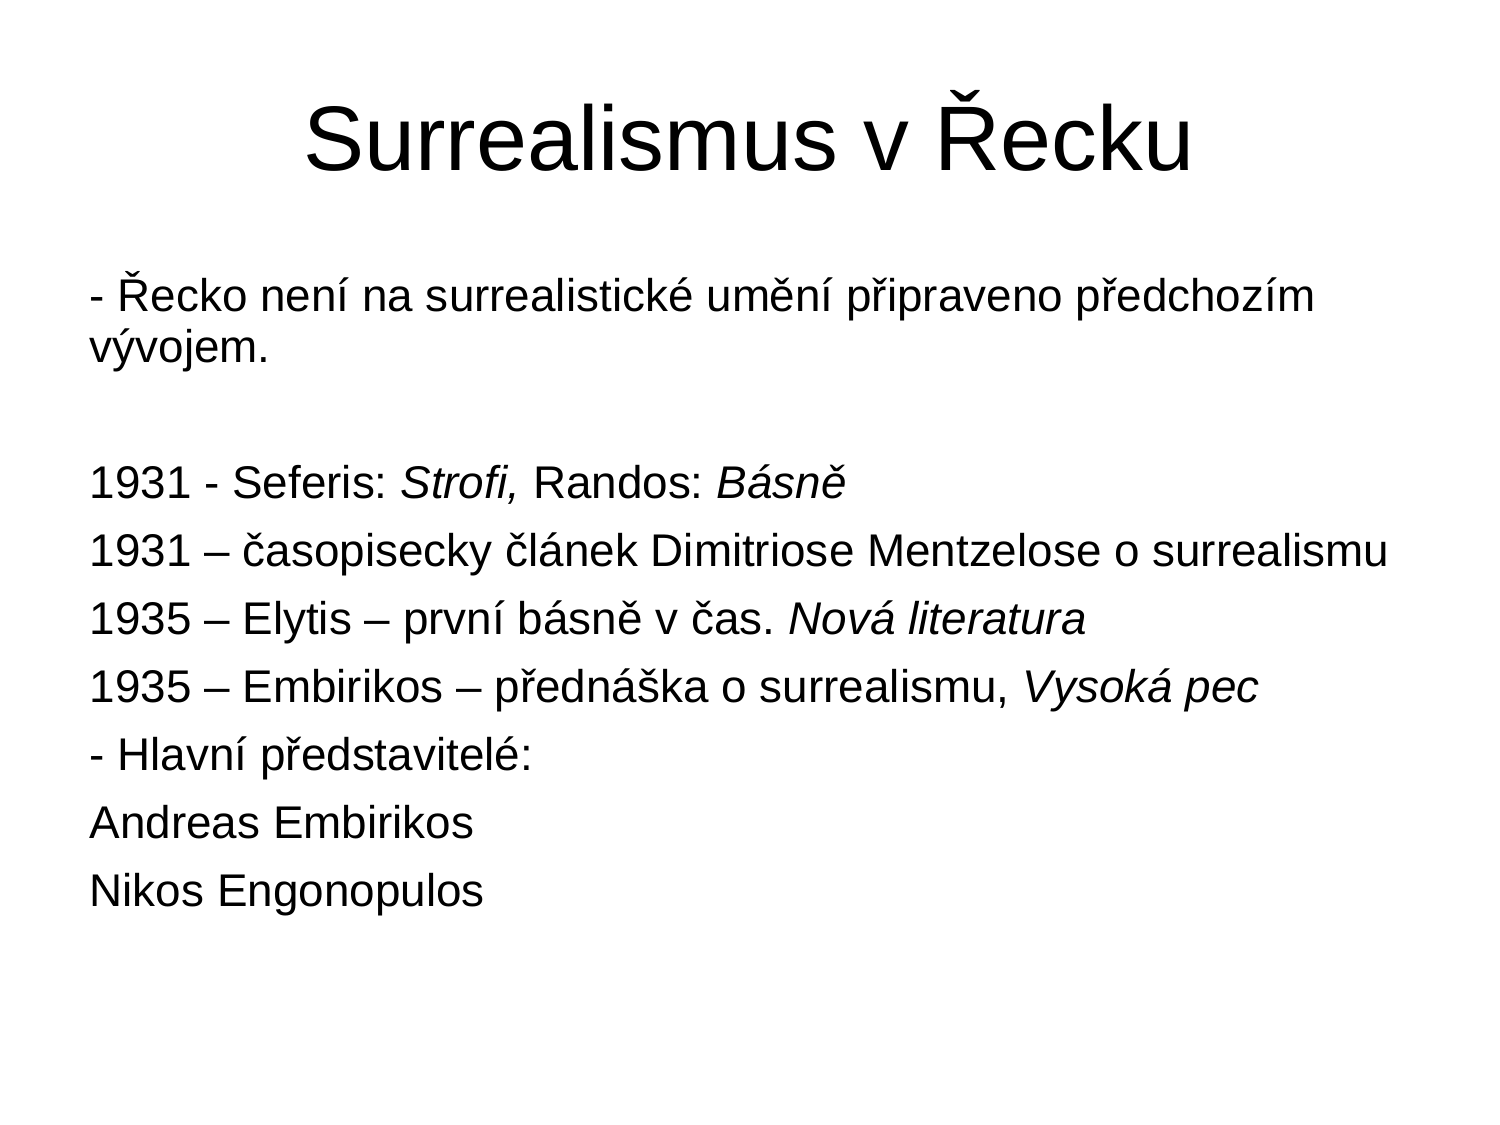

# Surrealismus v Řecku
- Řecko není na surrealistické umění připraveno předchozím vývojem.
1931 - Seferis: Strofi, Randos: Básně
1931 – časopisecky článek Dimitriose Mentzelose o surrealismu
1935 – Elytis – první básně v čas. Nová literatura
1935 – Embirikos – přednáška o surrealismu, Vysoká pec
- Hlavní představitelé:
Andreas Embirikos
Nikos Engonopulos